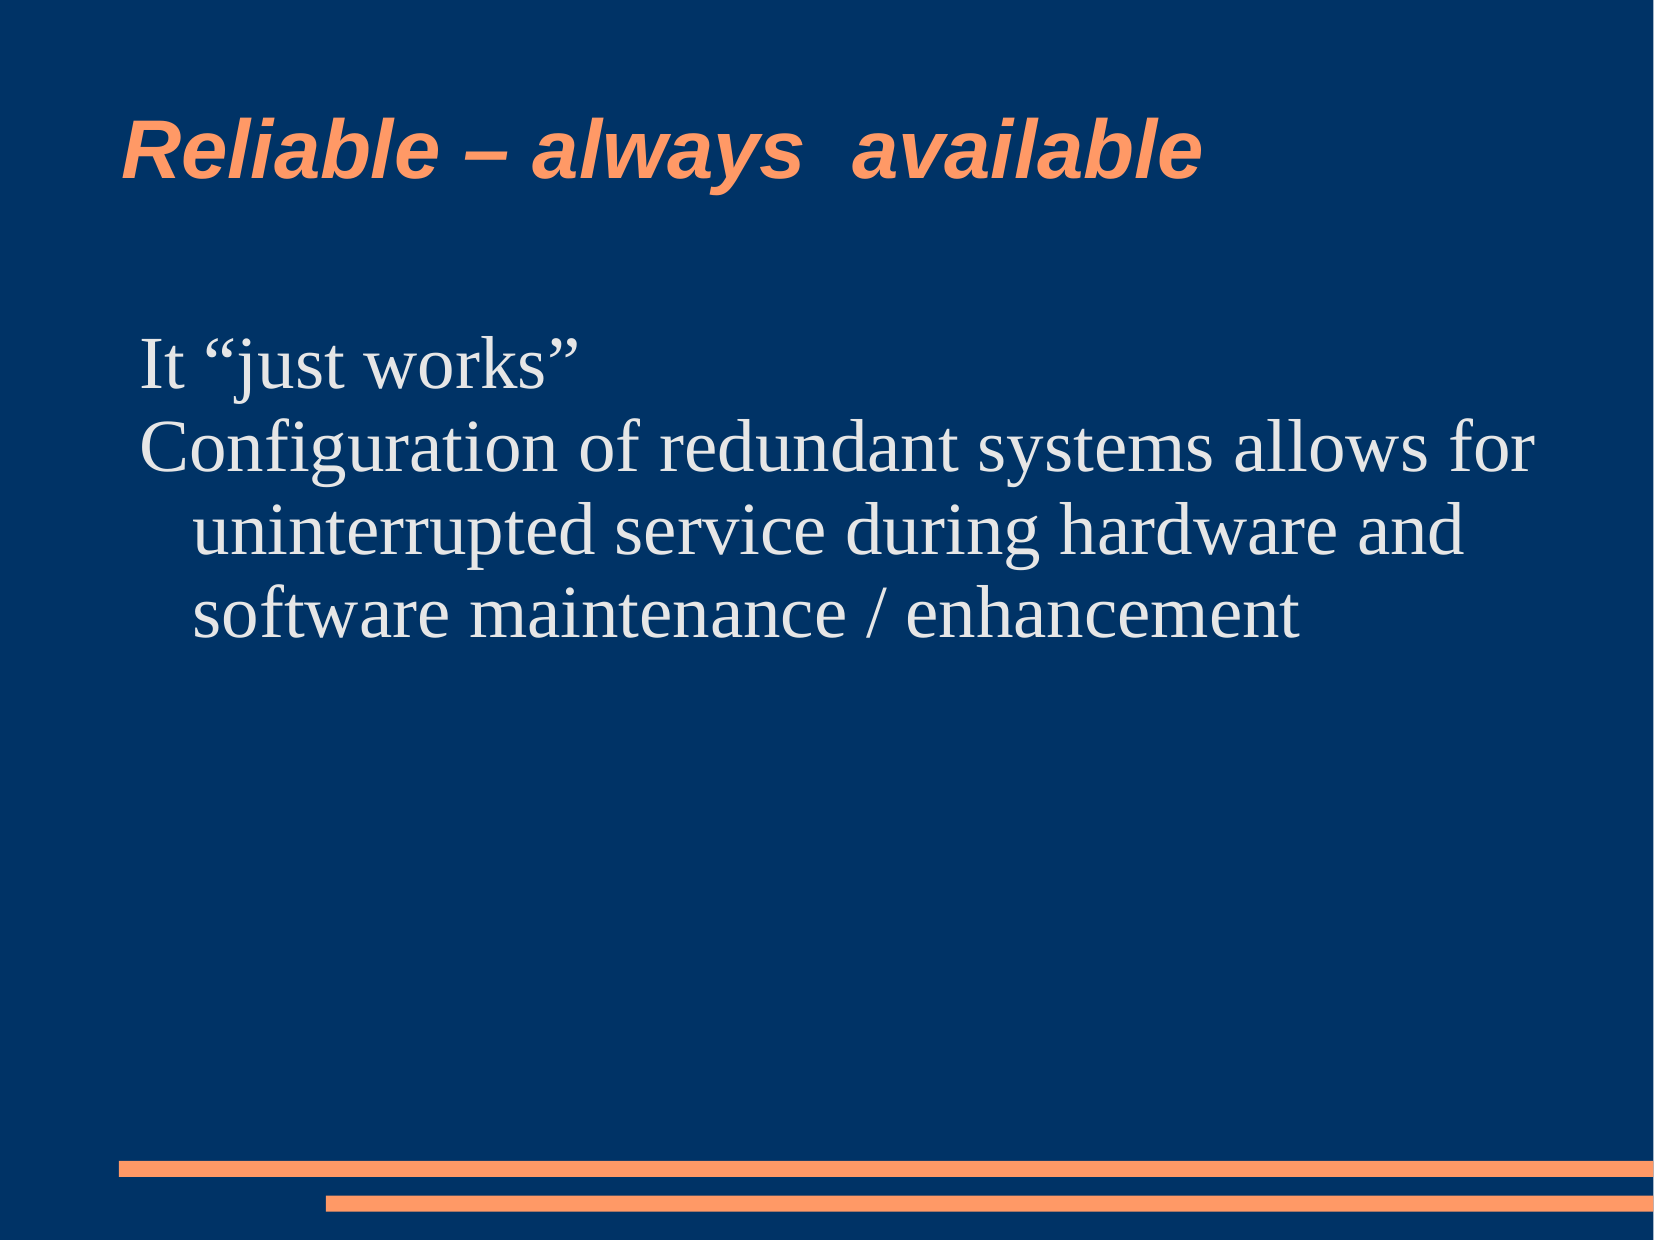

# Reliable – always available
It “just works”
Configuration of redundant systems allows for uninterrupted service during hardware and software maintenance / enhancement